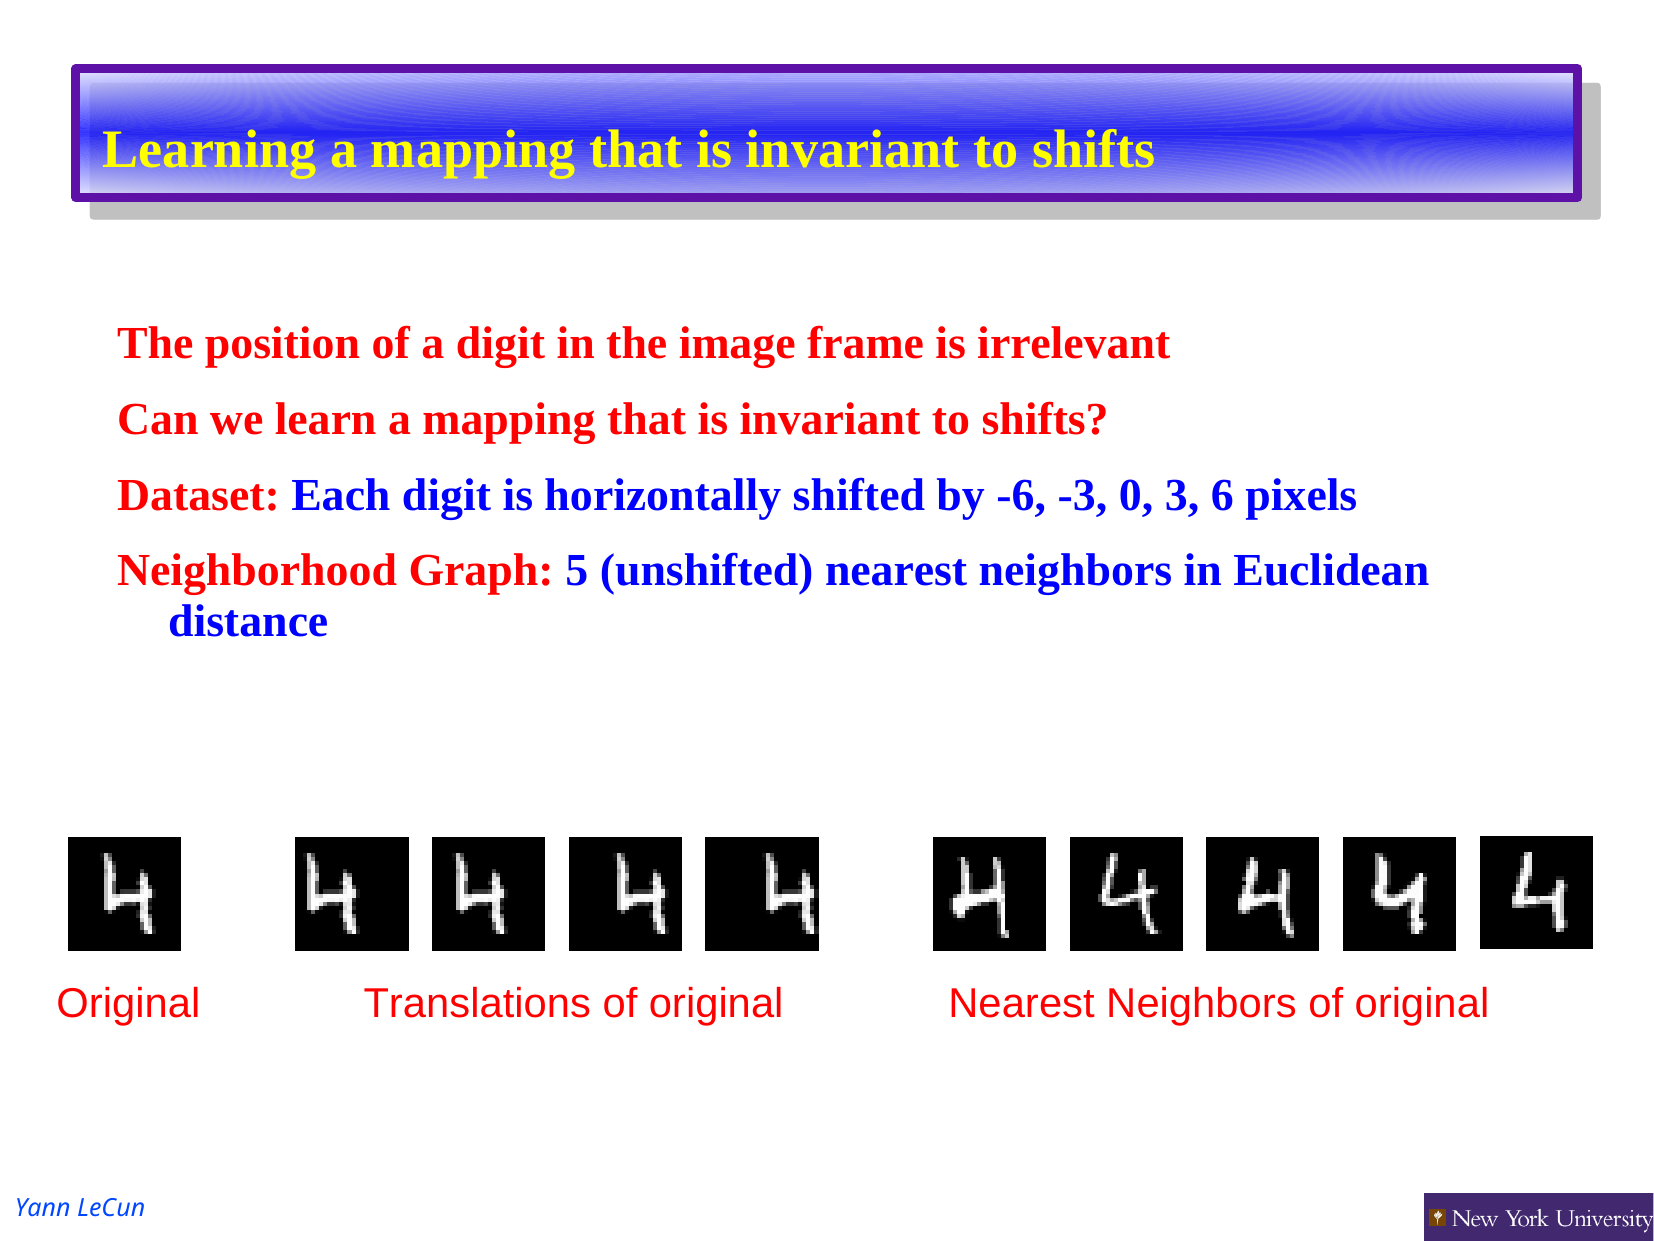

# Learning a mapping that is invariant to shifts
The position of a digit in the image frame is irrelevant
Can we learn a mapping that is invariant to shifts?
Dataset: Each digit is horizontally shifted by -6, -3, 0, 3, 6 pixels
Neighborhood Graph: 5 (unshifted) nearest neighbors in Euclidean distance
Original
Translations of original
Nearest Neighbors of original